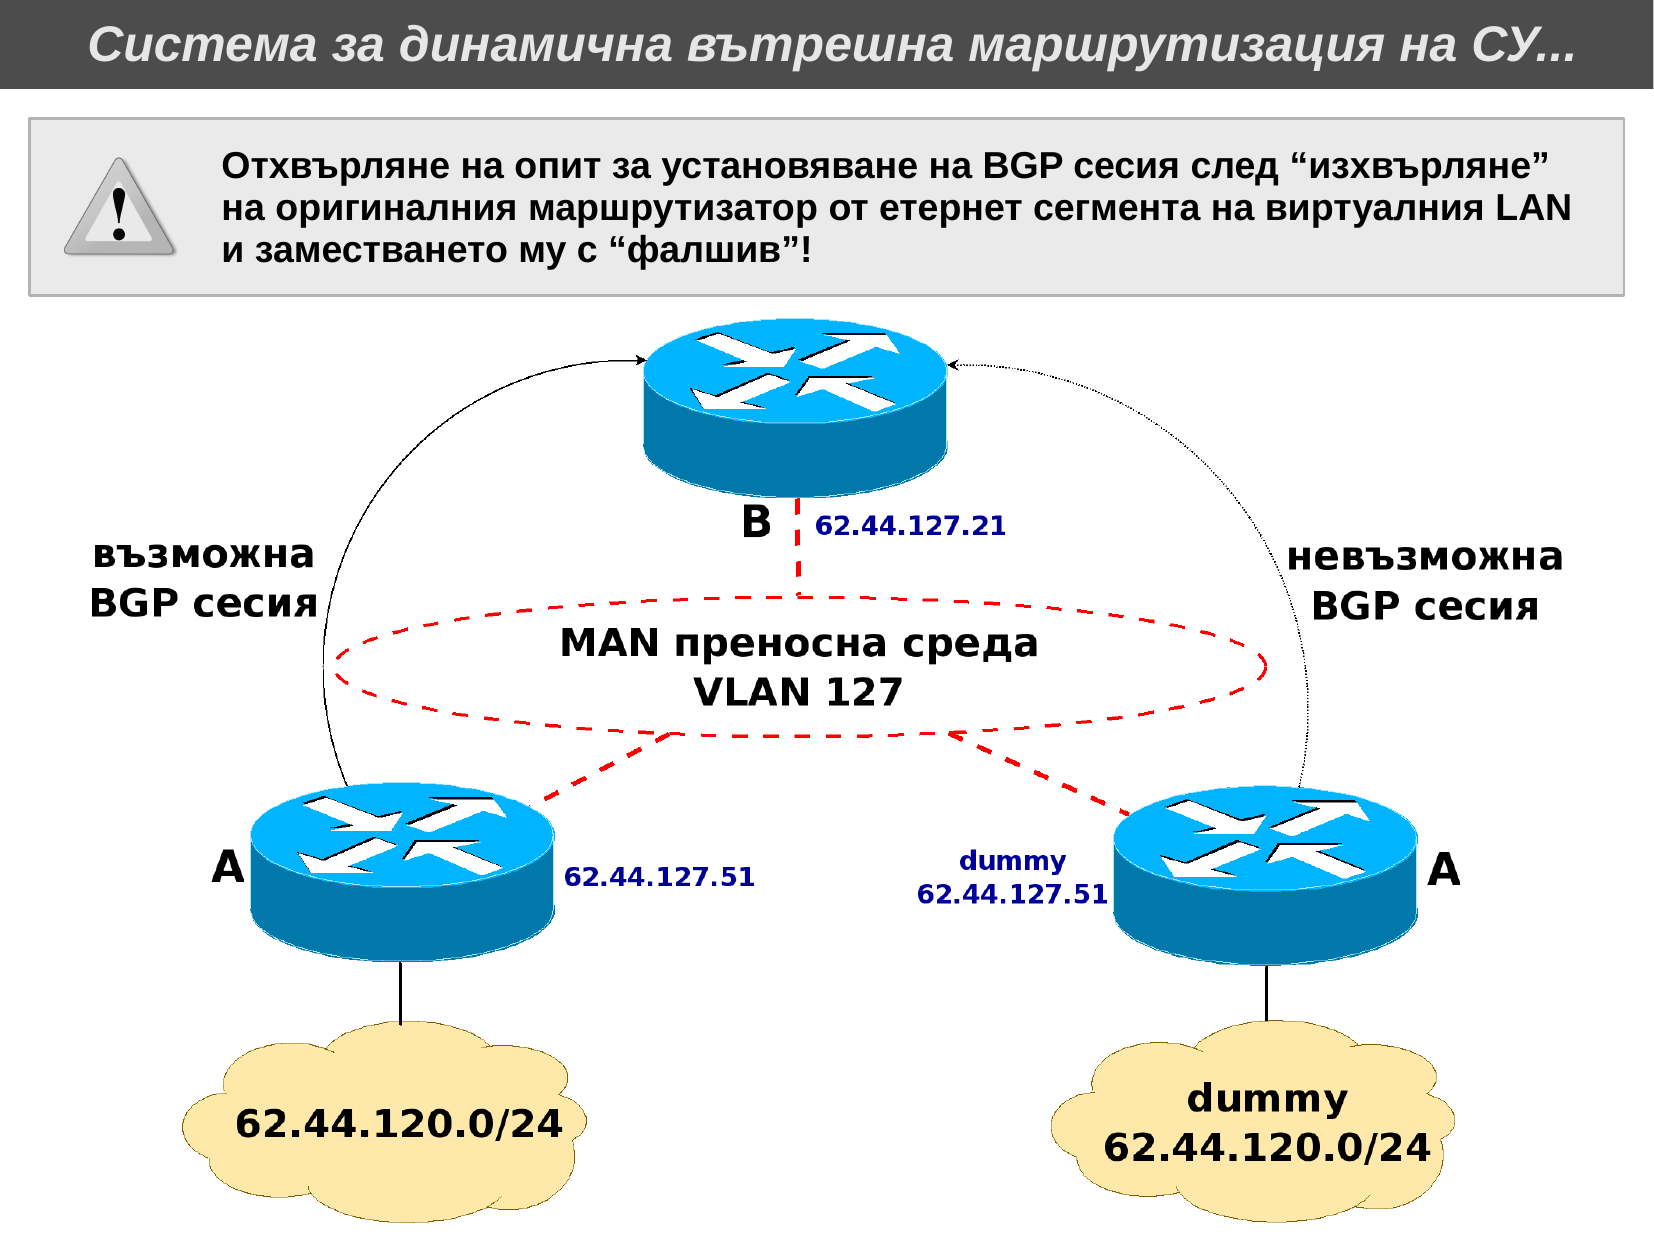

Система за динамична вътрешна маршрутизация на СУ...
Отхвърляне на опит за установяване на BGP сесия след “изхвърляне” на оригиналния маршрутизатор от етернет сегмента на виртуалния LAN и заместването му с “фалшив”!